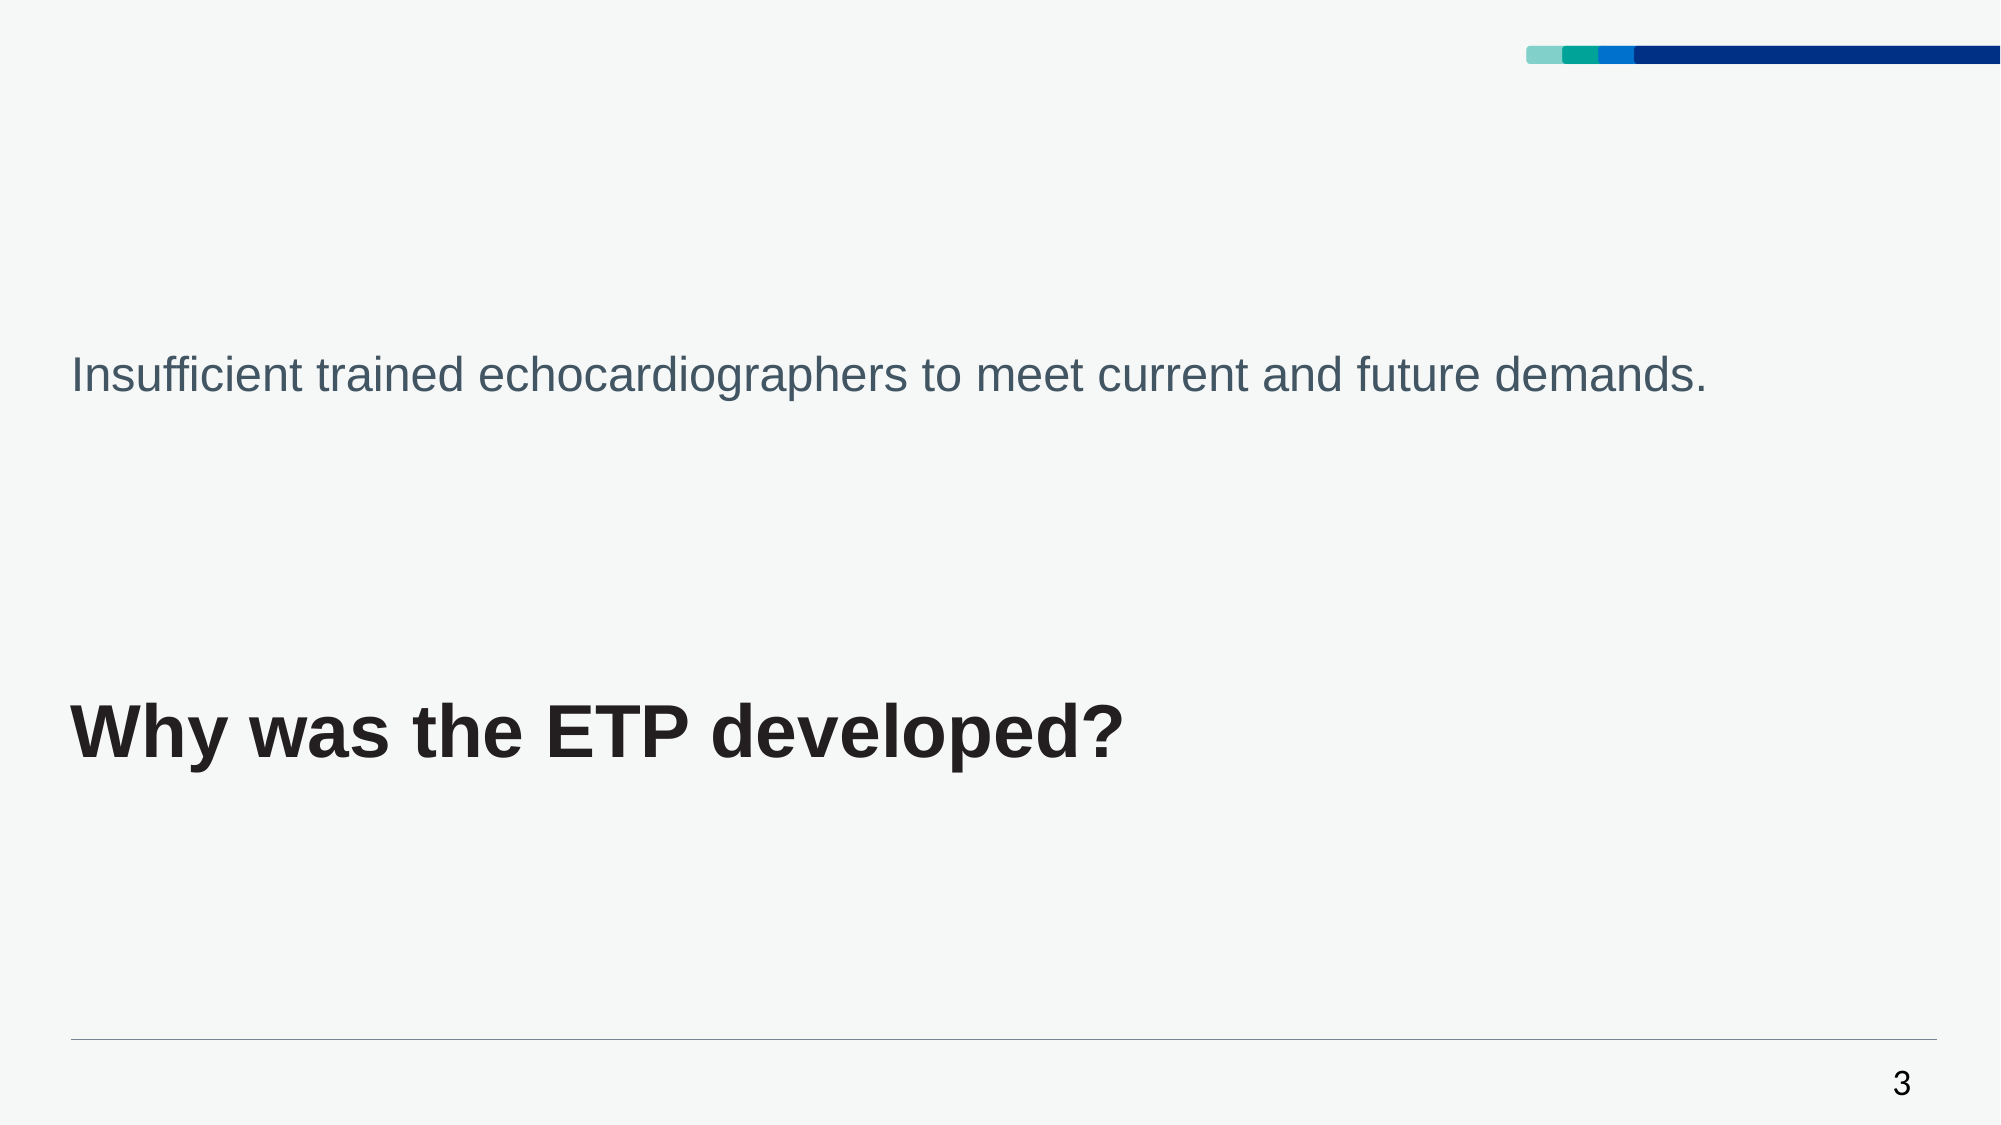

# Insufficient trained echocardiographers to meet current and future demands.
Why was the ETP developed?